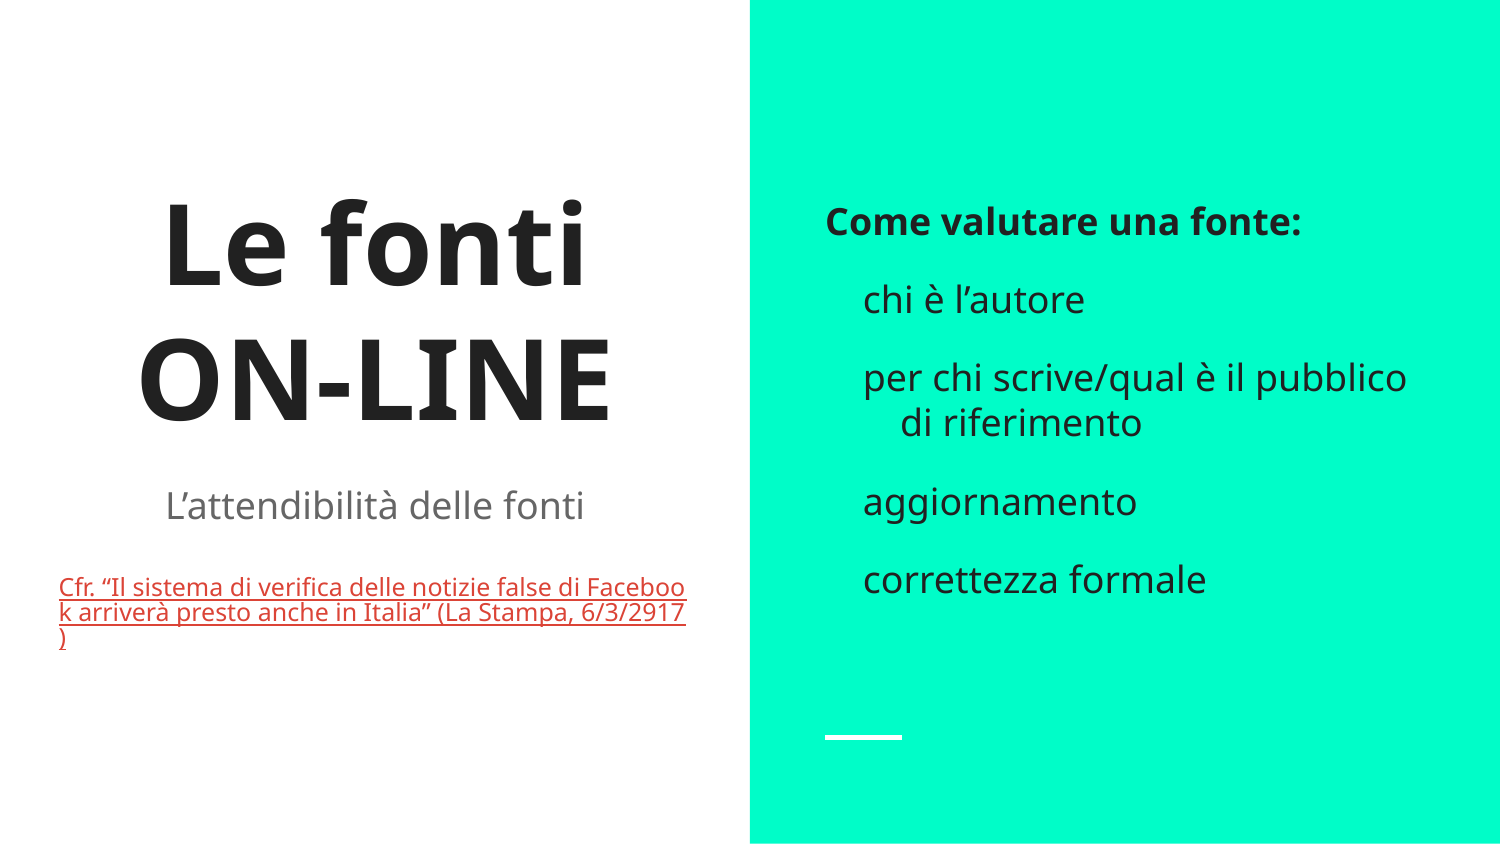

Come valutare una fonte:
chi è l’autore
per chi scrive/qual è il pubblico di riferimento
aggiornamento
correttezza formale
# Le fonti ON-LINE
L’attendibilità delle fonti
Cfr. “Il sistema di verifica delle notizie false di Facebook arriverà presto anche in Italia” (La Stampa, 6/3/2917)